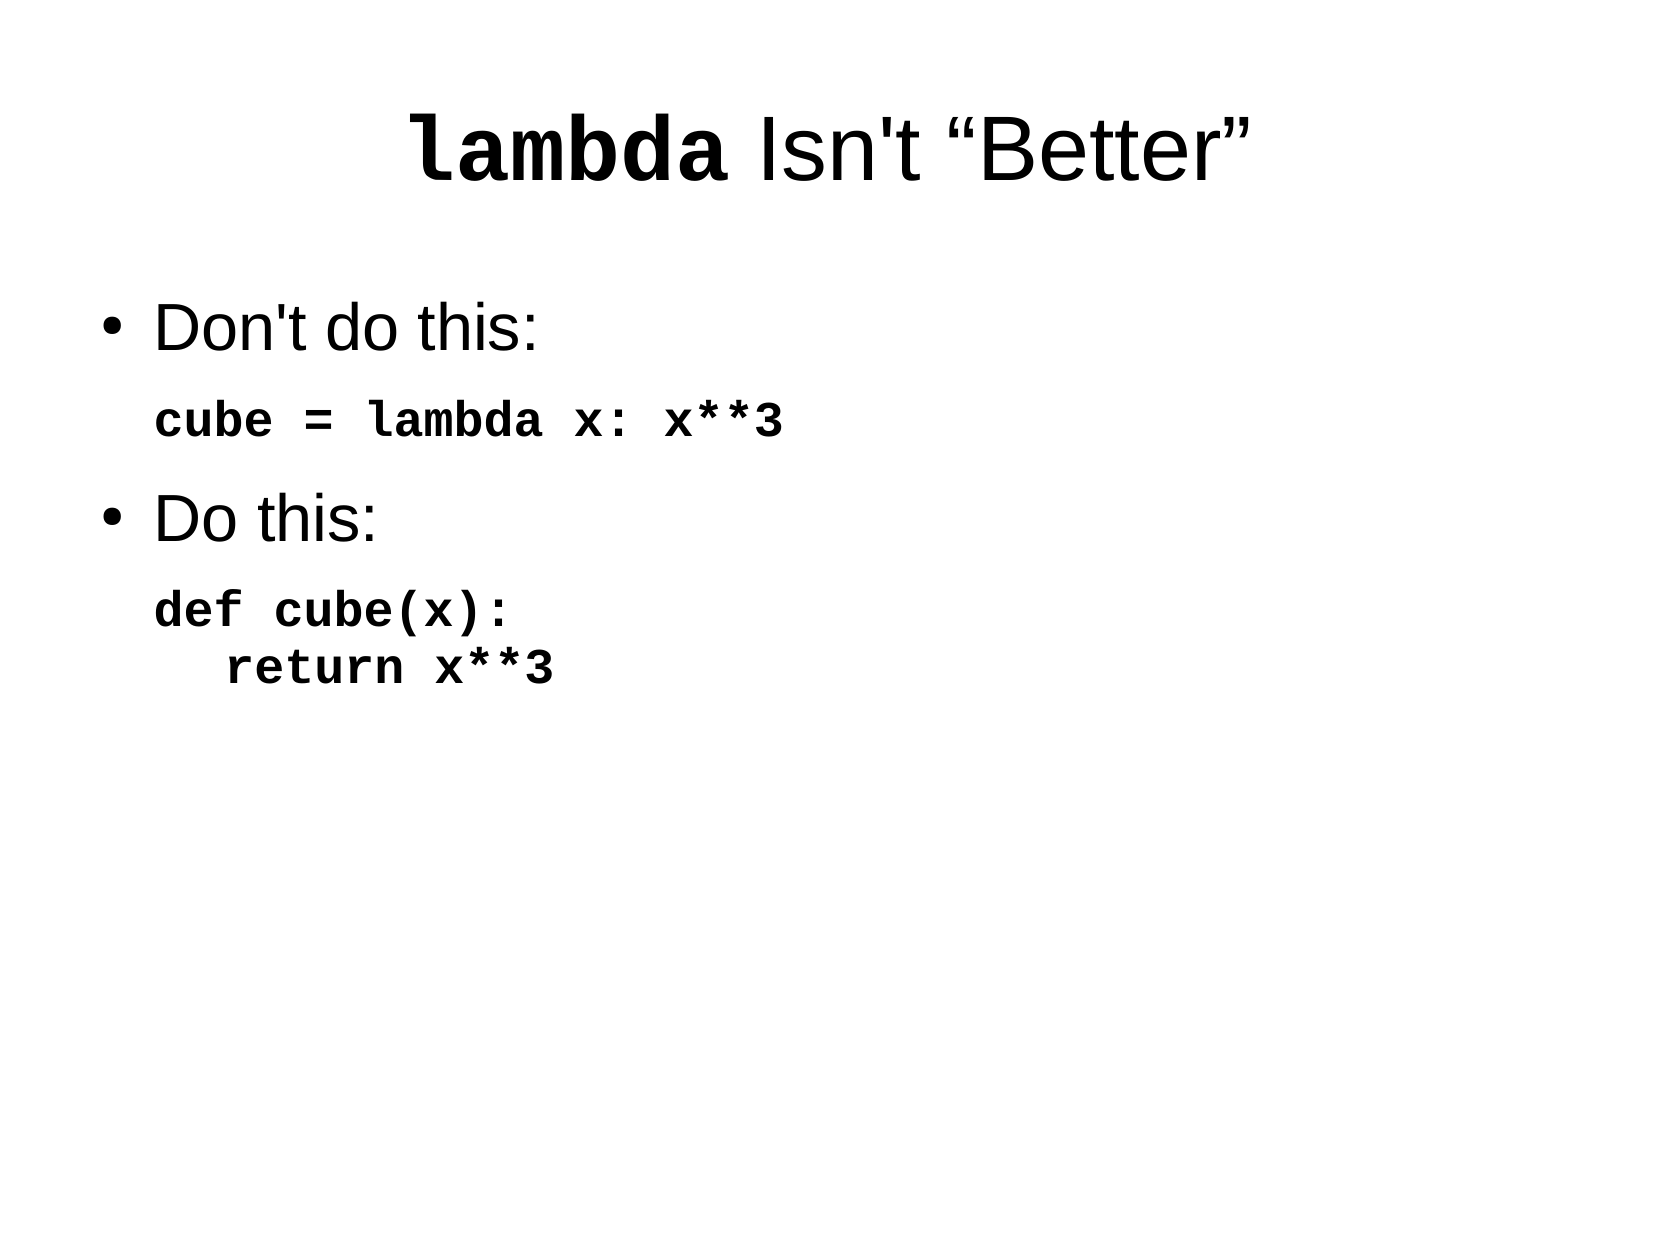

# lambda Isn't “Better”
Don't do this:
cube = lambda x: x**3
Do this:
def cube(x):
return x**3